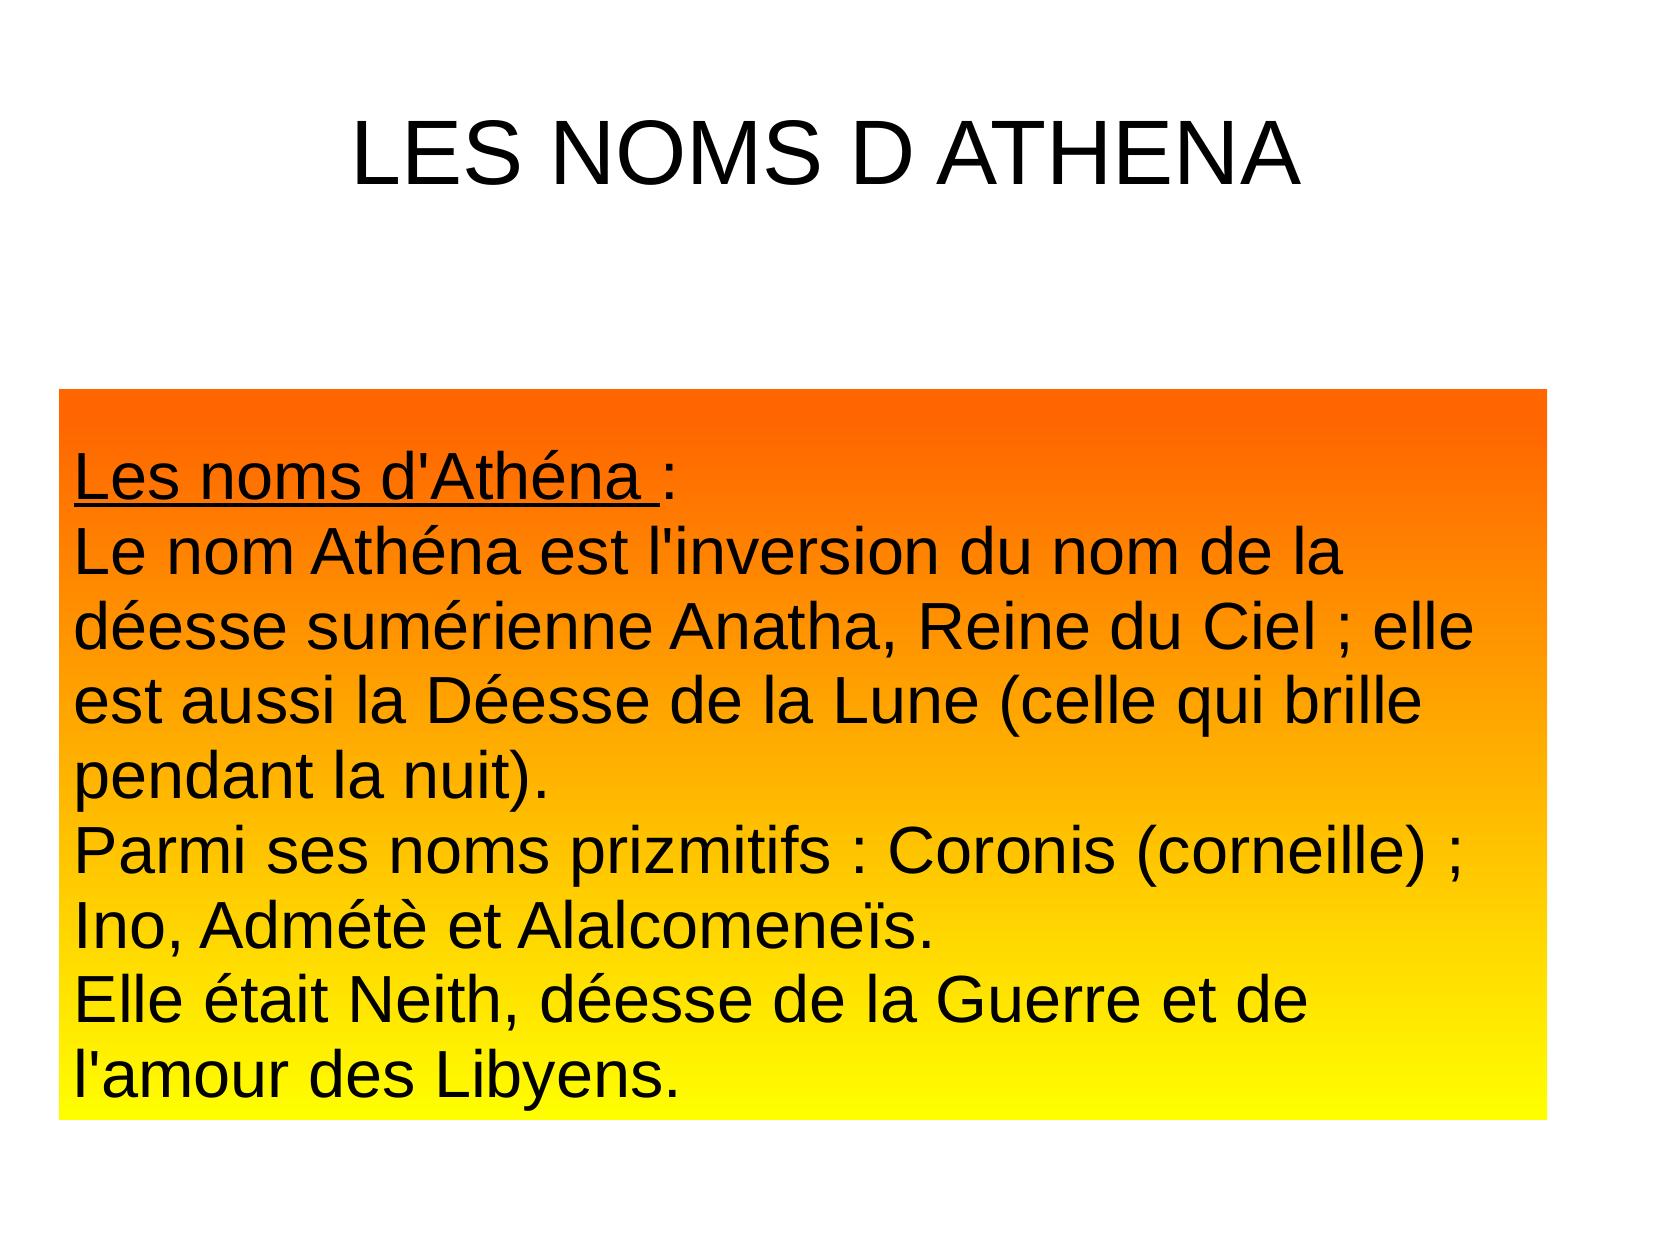

# LES NOMS D ATHENA
Les noms d'Athéna :
Le nom Athéna est l'inversion du nom de la déesse sumérienne Anatha, Reine du Ciel ; elle est aussi la Déesse de la Lune (celle qui brille pendant la nuit).
Parmi ses noms prizmitifs : Coronis (corneille) ; Ino, Admétè et Alalcomeneïs.
Elle était Neith, déesse de la Guerre et de l'amour des Libyens.